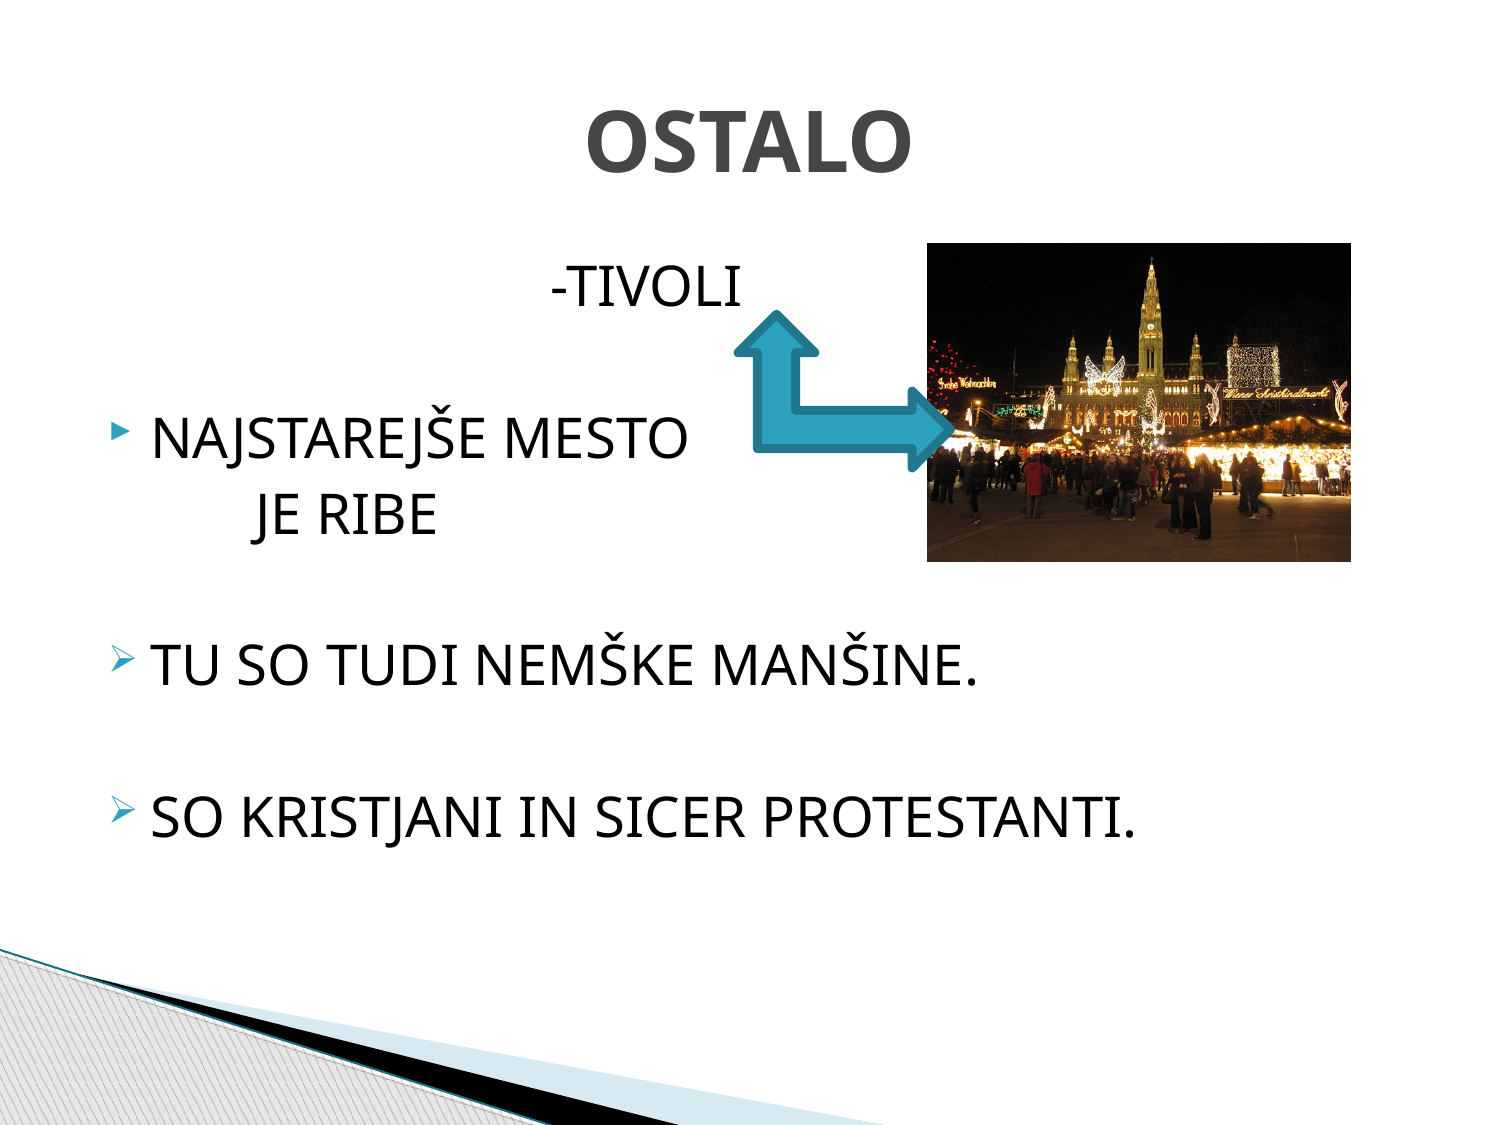

OSTALO
# -TIVOLI
NAJSTAREJŠE MESTO
 JE RIBE
TU SO TUDI NEMŠKE MANŠINE.
SO KRISTJANI IN SICER PROTESTANTI.